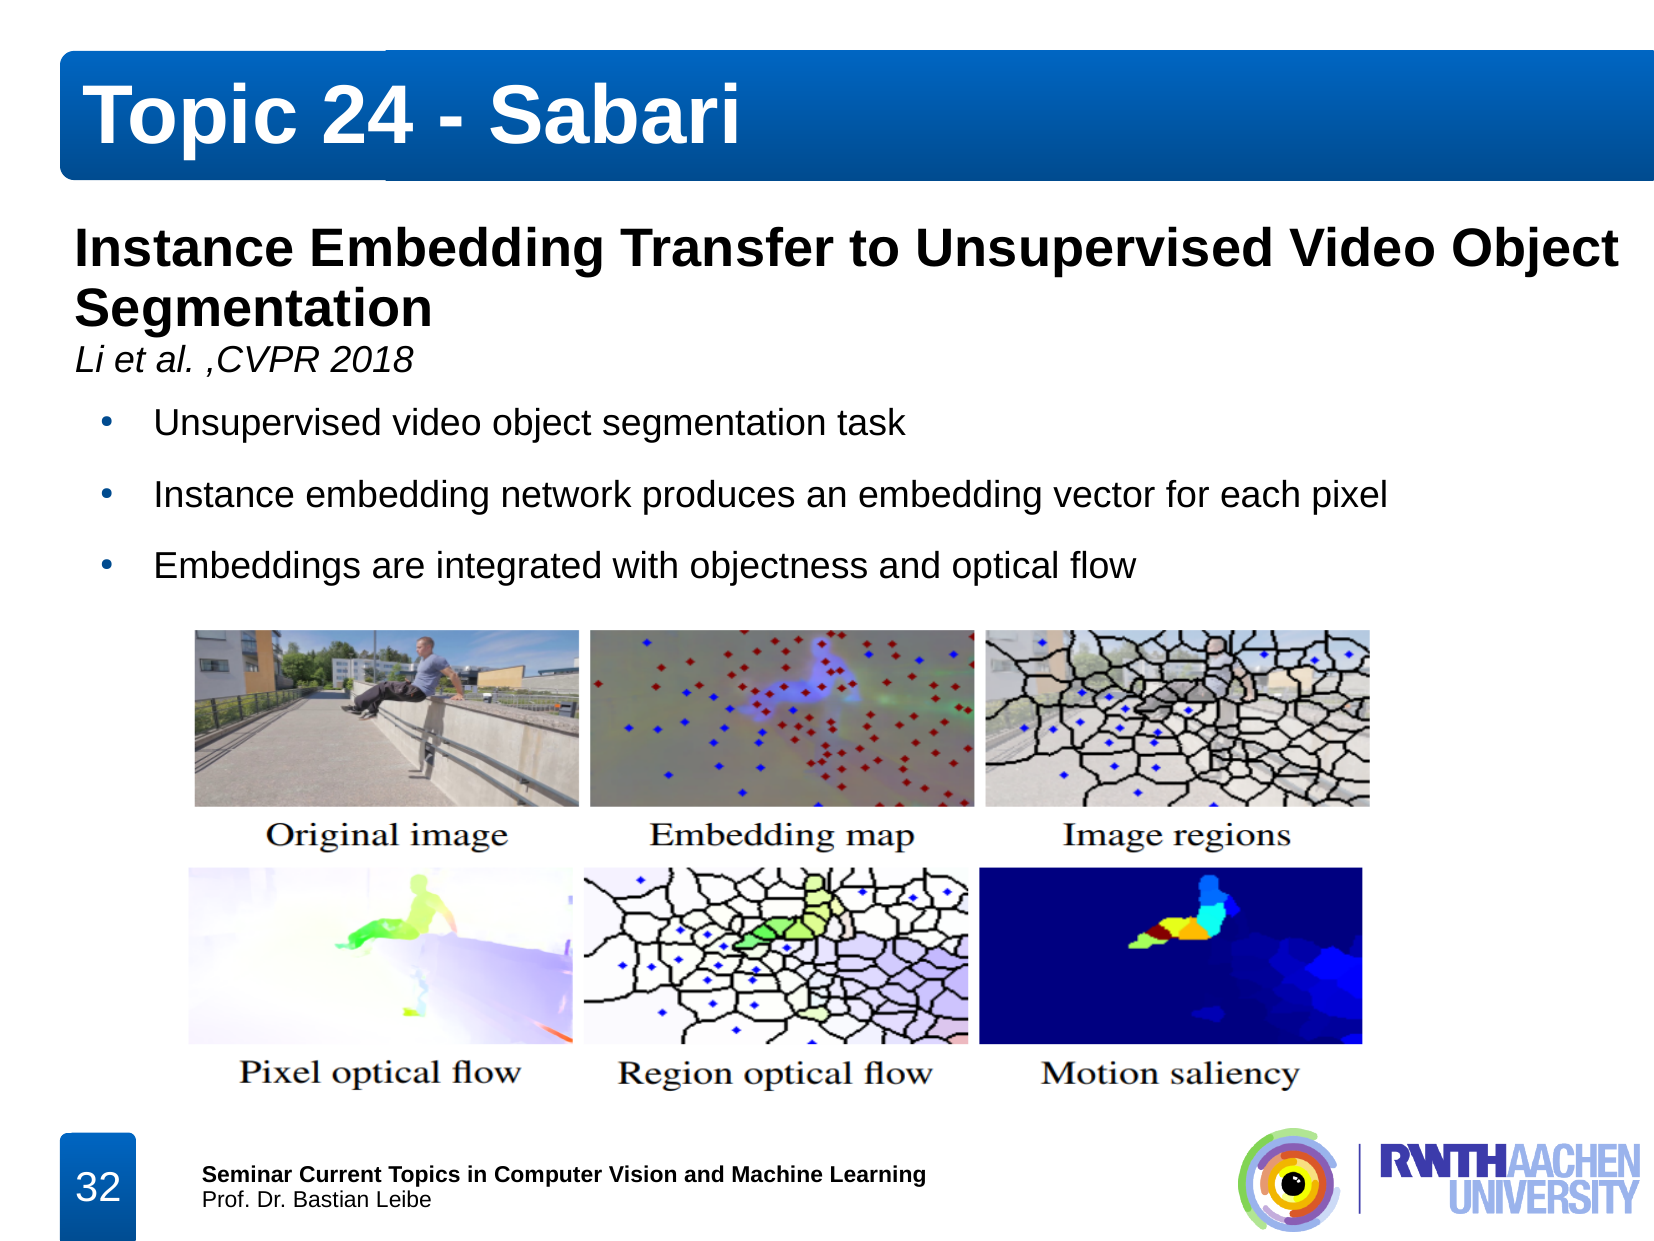

# Topic 24 - Sabari
Instance Embedding Transfer to Unsupervised Video Object Segmentation
Li et al. ,CVPR 2018
Unsupervised video object segmentation task
Instance embedding network produces an embedding vector for each pixel
Embeddings are integrated with objectness and optical flow
32
TGF 2015 | October 29, 2015 | Delft